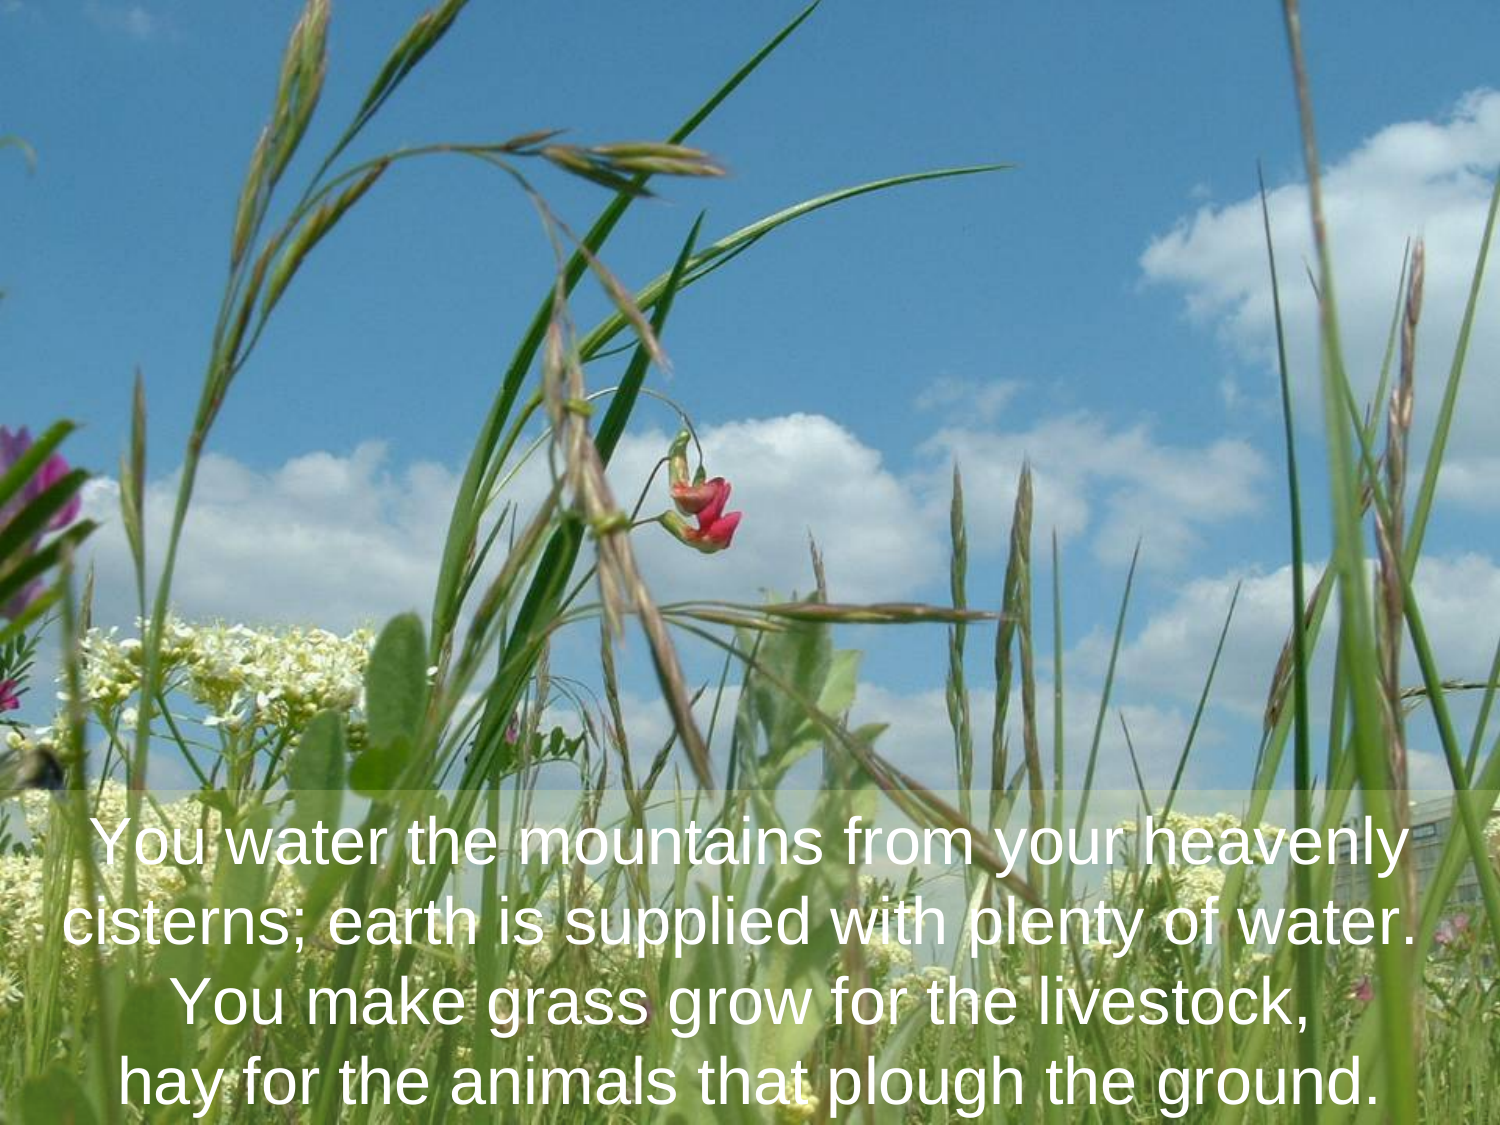

You water the mountains from your heavenly cisterns; earth is supplied with plenty of water.
You make grass grow for the livestock,
hay for the animals that plough the ground.